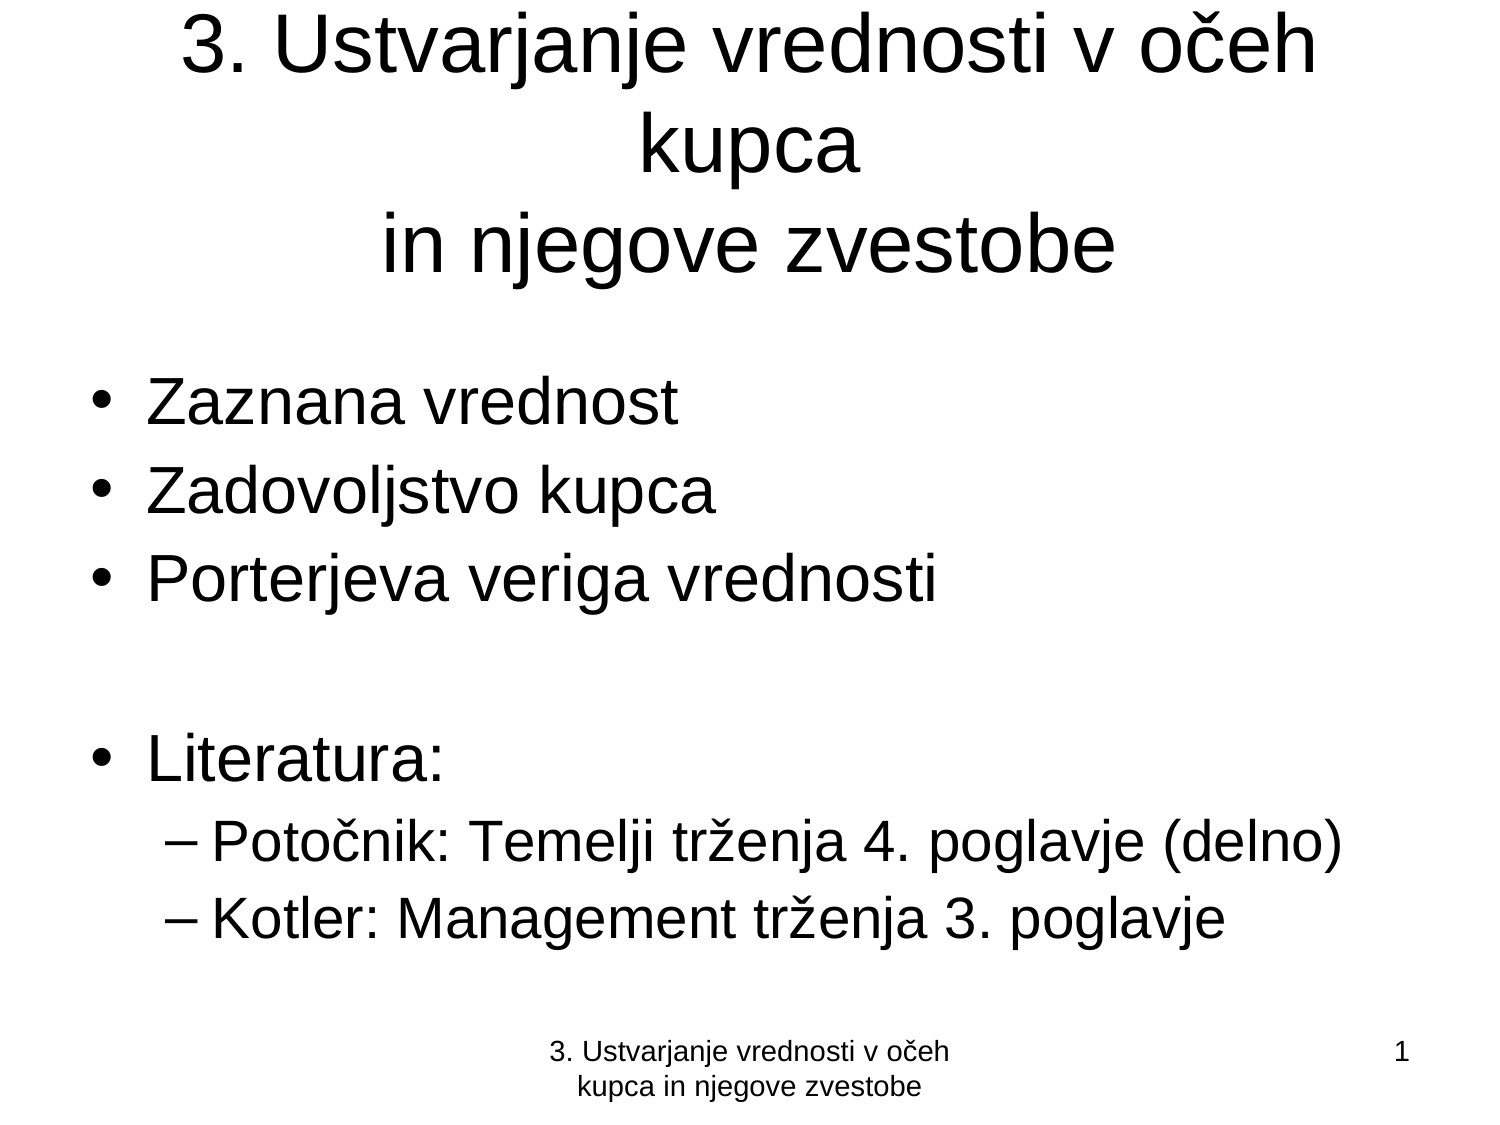

# 3. Ustvarjanje vrednosti v očeh kupca in njegove zvestobe
Zaznana vrednost
Zadovoljstvo kupca
Porterjeva veriga vrednosti
Literatura:
Potočnik: Temelji trženja 4. poglavje (delno)
Kotler: Management trženja 3. poglavje
3. Ustvarjanje vrednosti v očeh kupca in njegove zvestobe